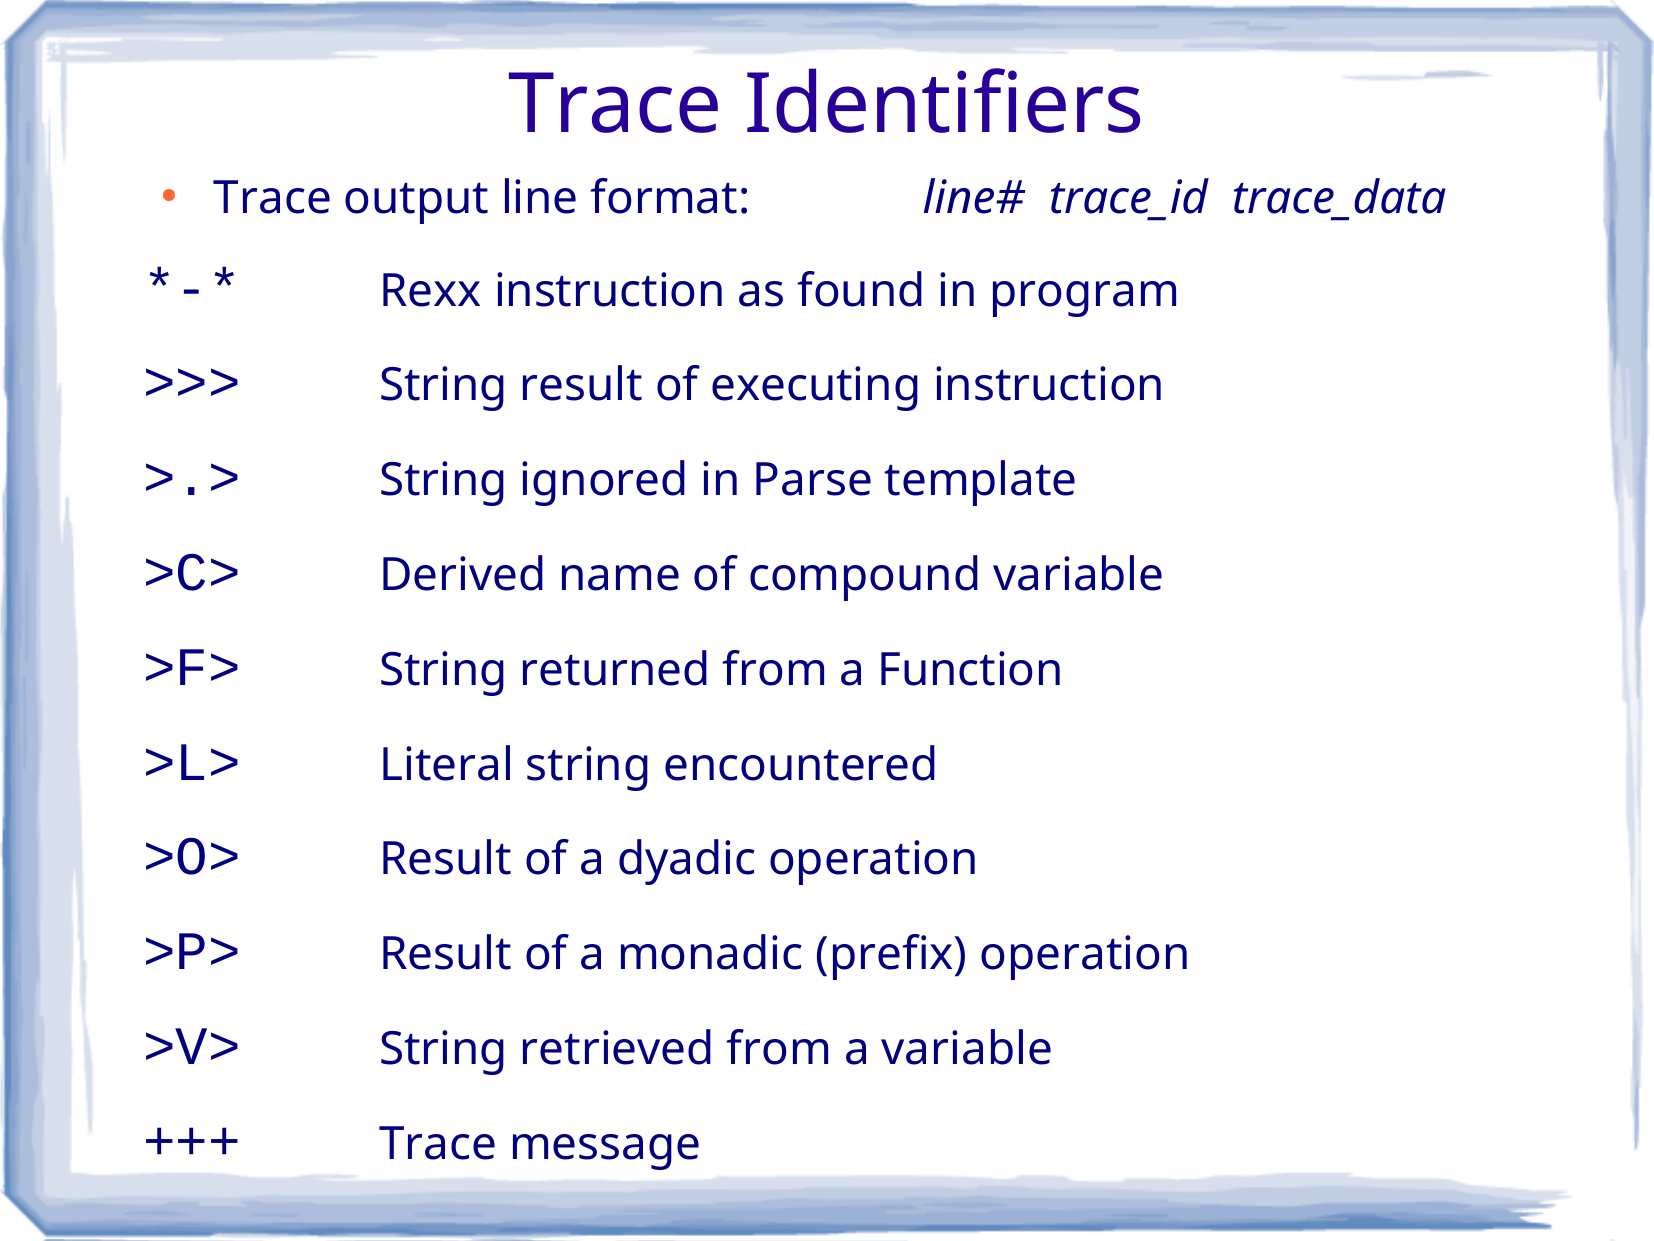

# Trace Identifiers
Trace output line format:		line# trace_id trace_data
*-*		Rexx instruction as found in program
>>>		String result of executing instruction
>.>		String ignored in Parse template
>C>		Derived name of compound variable
>F>		String returned from a Function
>L>		Literal string encountered
>O>		Result of a dyadic operation
>P>		Result of a monadic (prefix) operation
>V>		String retrieved from a variable
+++		Trace message